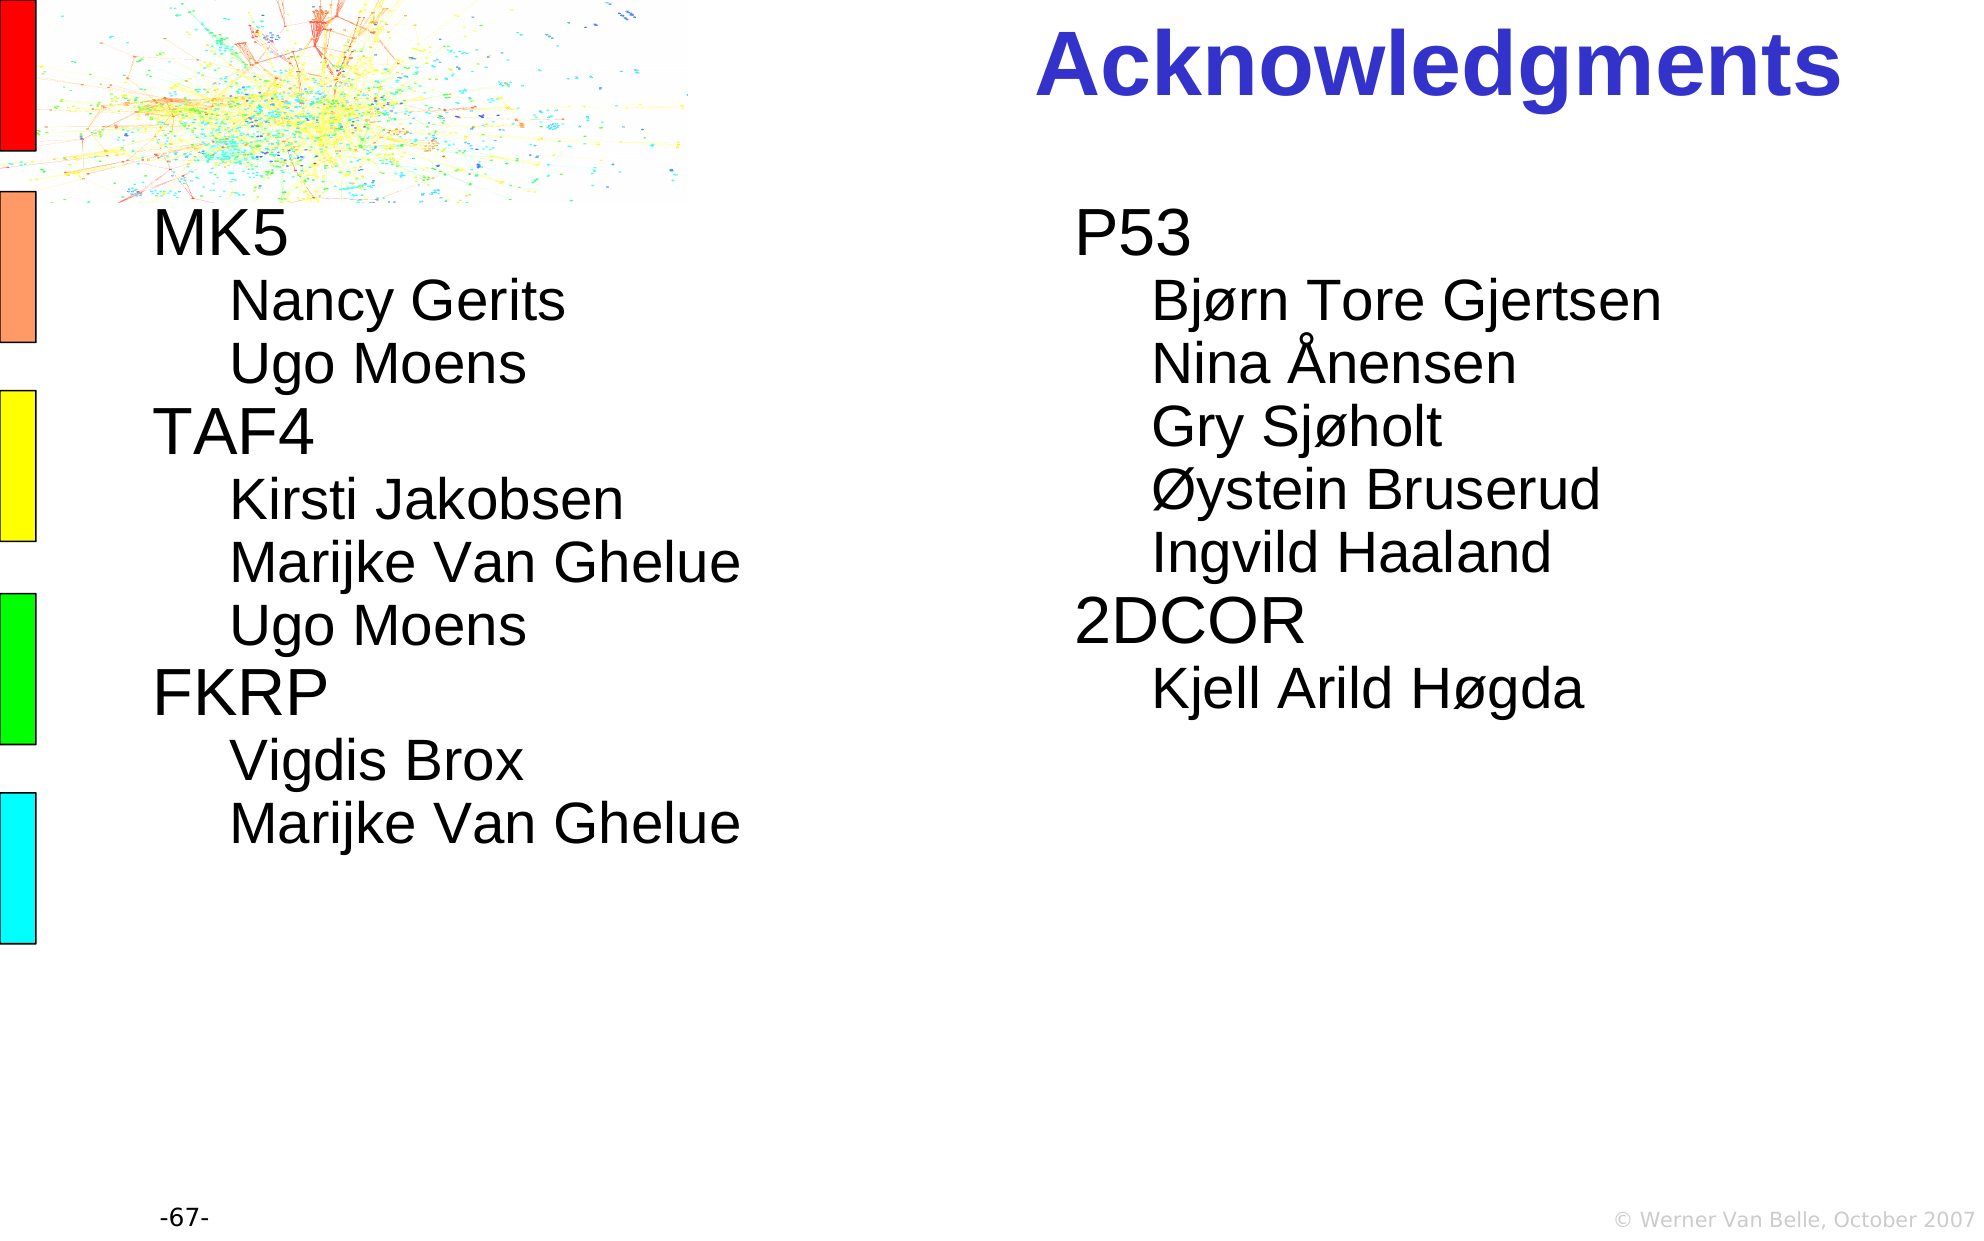

# Acknowledgments
MK5
Nancy Gerits
Ugo Moens
TAF4
Kirsti Jakobsen
Marijke Van Ghelue
Ugo Moens
FKRP
Vigdis Brox
Marijke Van Ghelue
P53
Bjørn Tore Gjertsen
Nina Ånensen
Gry Sjøholt
Øystein Bruserud
Ingvild Haaland
2DCOR
Kjell Arild Høgda